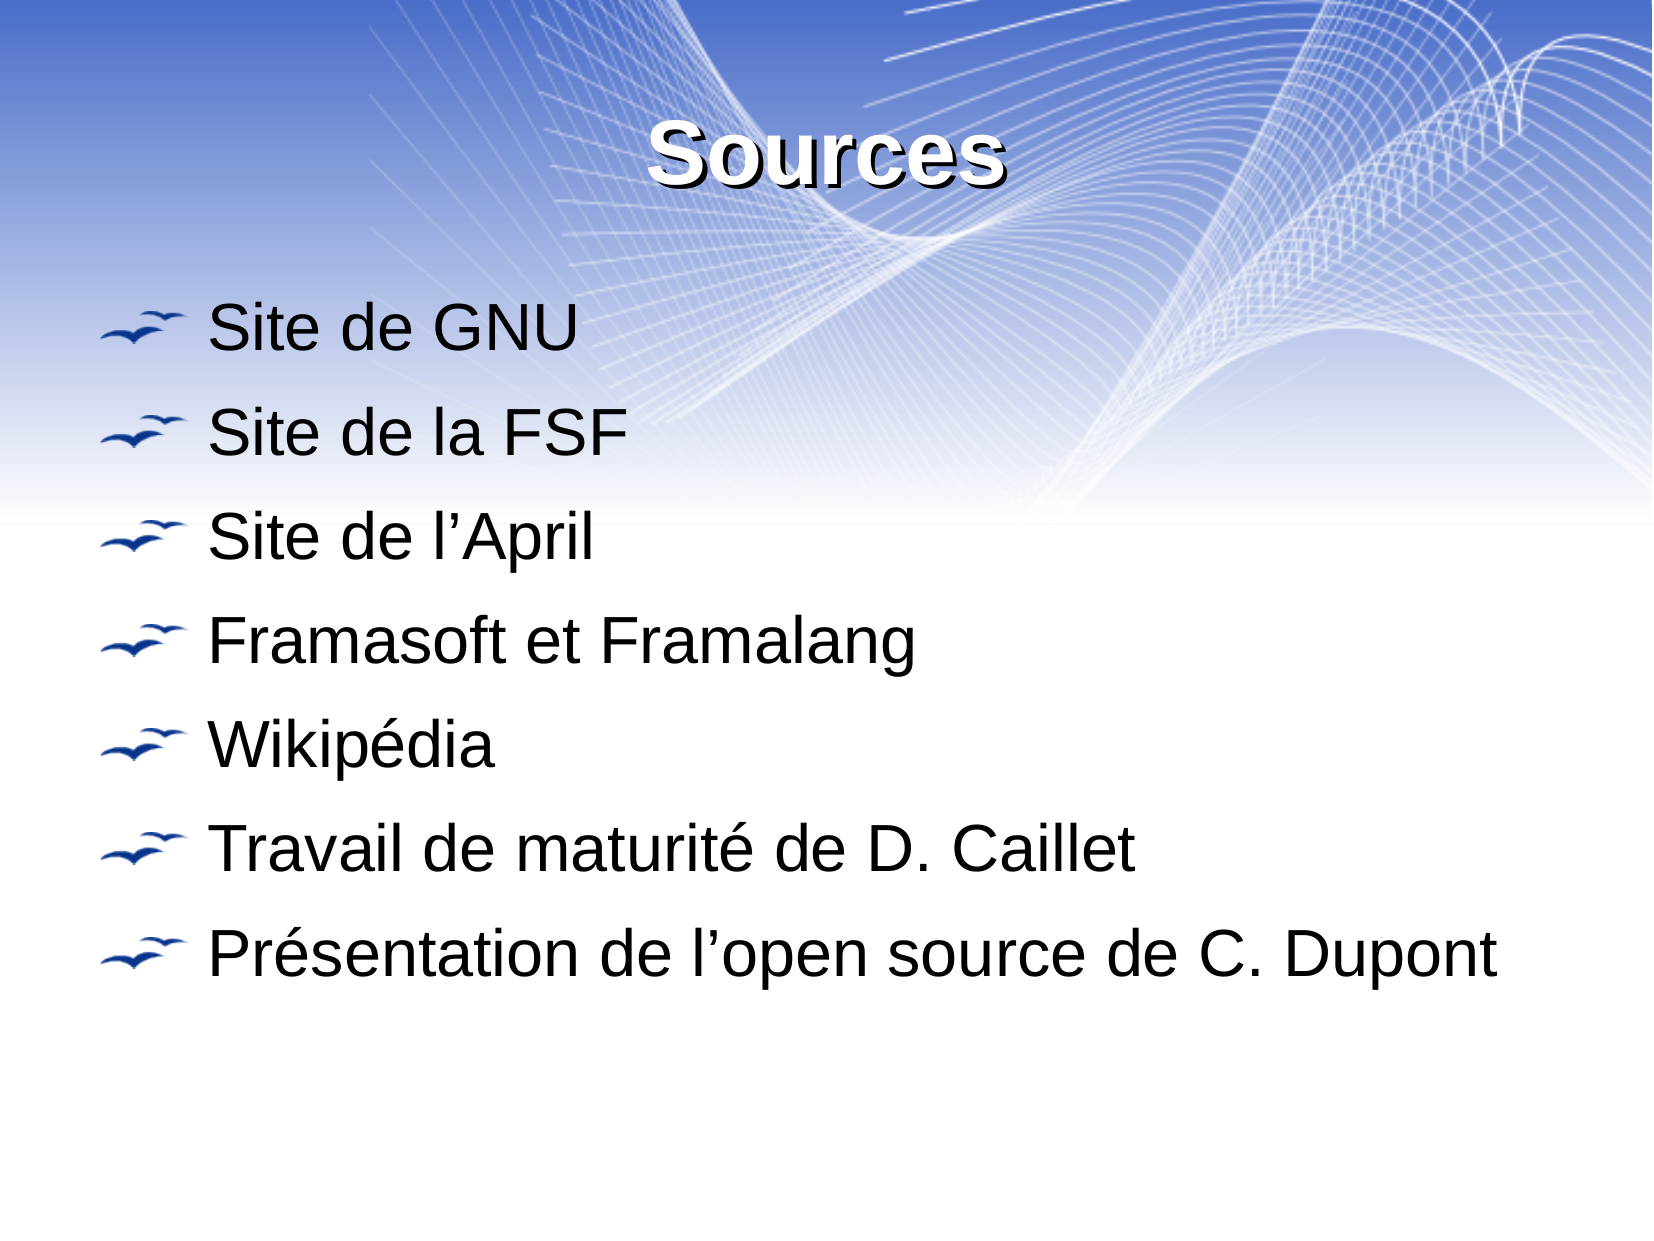

# Sources
 Site de GNU
 Site de la FSF
 Site de l’April
 Framasoft et Framalang
 Wikipédia
 Travail de maturité de D. Caillet
 Présentation de l’open source de C. Dupont